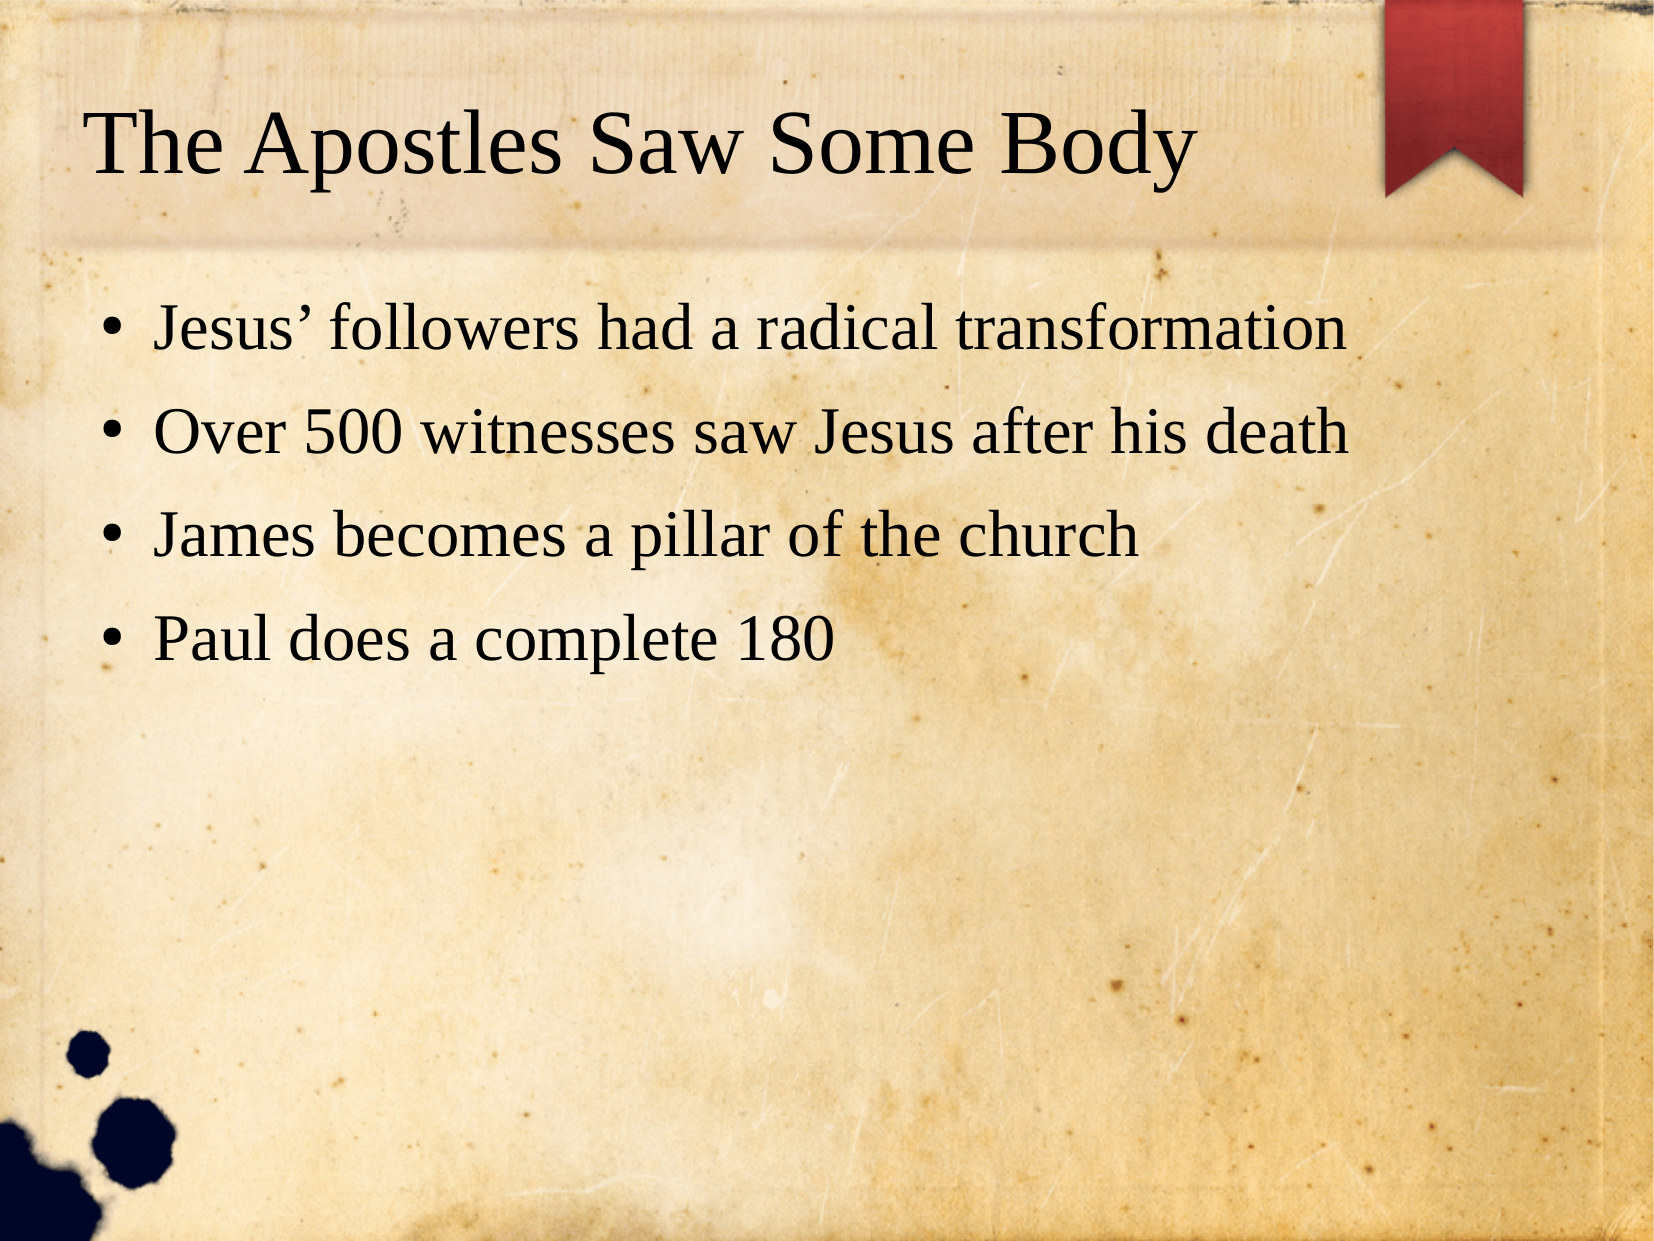

# The Apostles Saw Some Body
Jesus’ followers had a radical transformation
Over 500 witnesses saw Jesus after his death
James becomes a pillar of the church
Paul does a complete 180